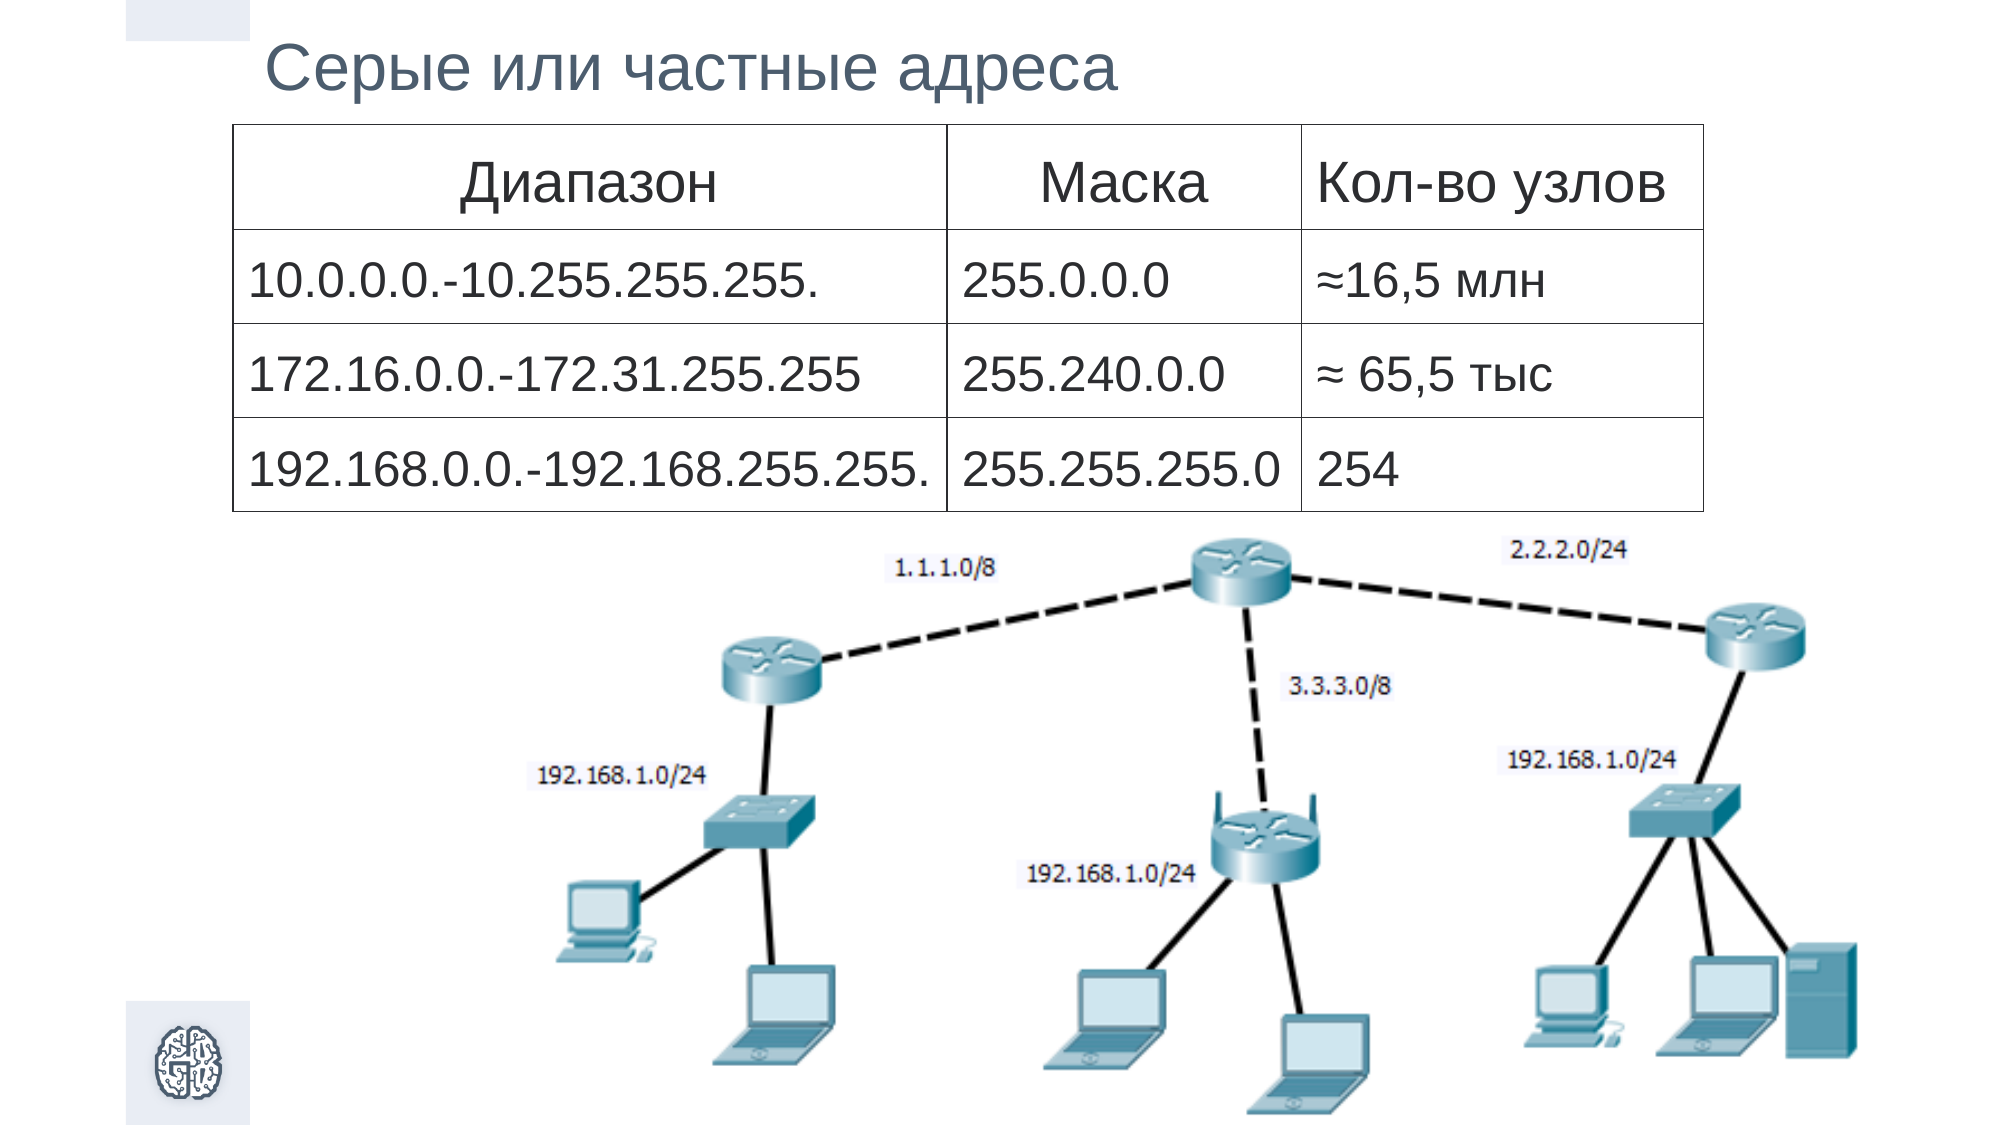

# Серые или частные адреса
| Диапазон | Маска | Кол-во узлов |
| --- | --- | --- |
| 10.0.0.0.-10.255.255.255. | 255.0.0.0 | ≈16,5 млн |
| 172.16.0.0.-172.31.255.255 | 255.240.0.0 | ≈ 65,5 тыс |
| 192.168.0.0.-192.168.255.255. | 255.255.255.0 | 254 |